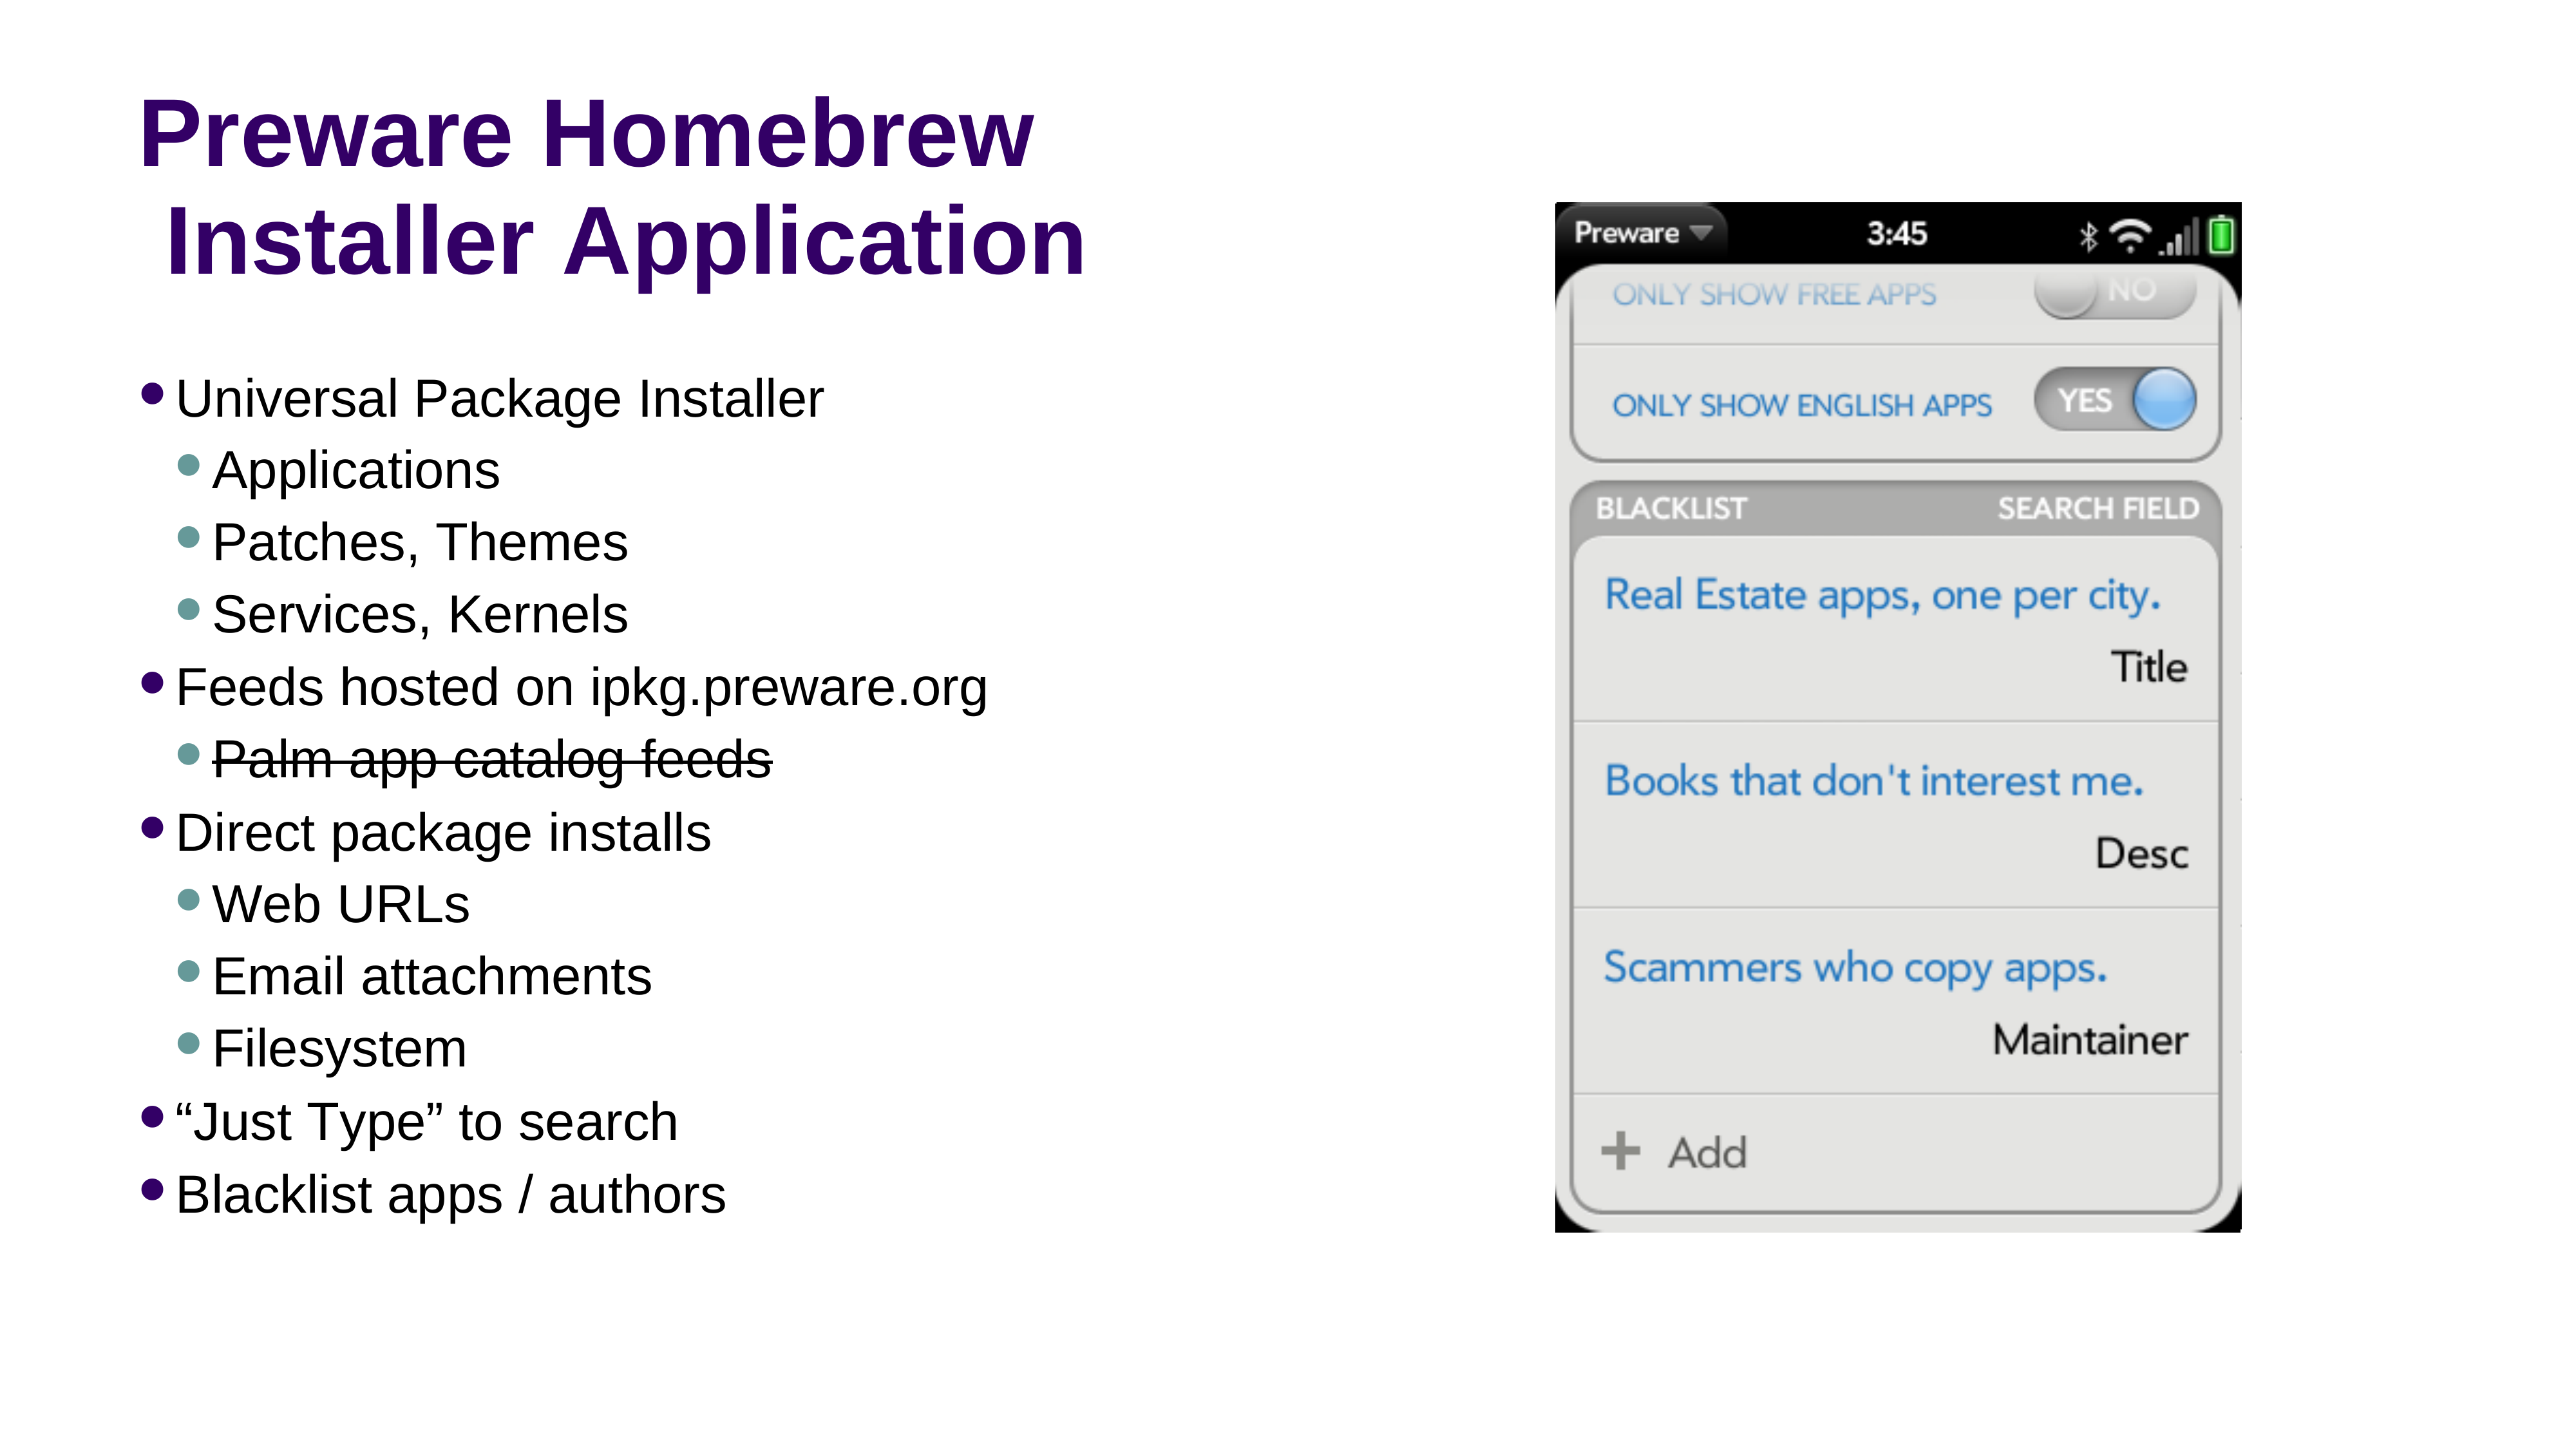

# Preware Homebrew Installer Application
Universal Package Installer
Applications
Patches, Themes
Services, Kernels
Feeds hosted on ipkg.preware.org
Palm app catalog feeds
Direct package installs
Web URLs
Email attachments
Filesystem
“Just Type” to search
Blacklist apps / authors